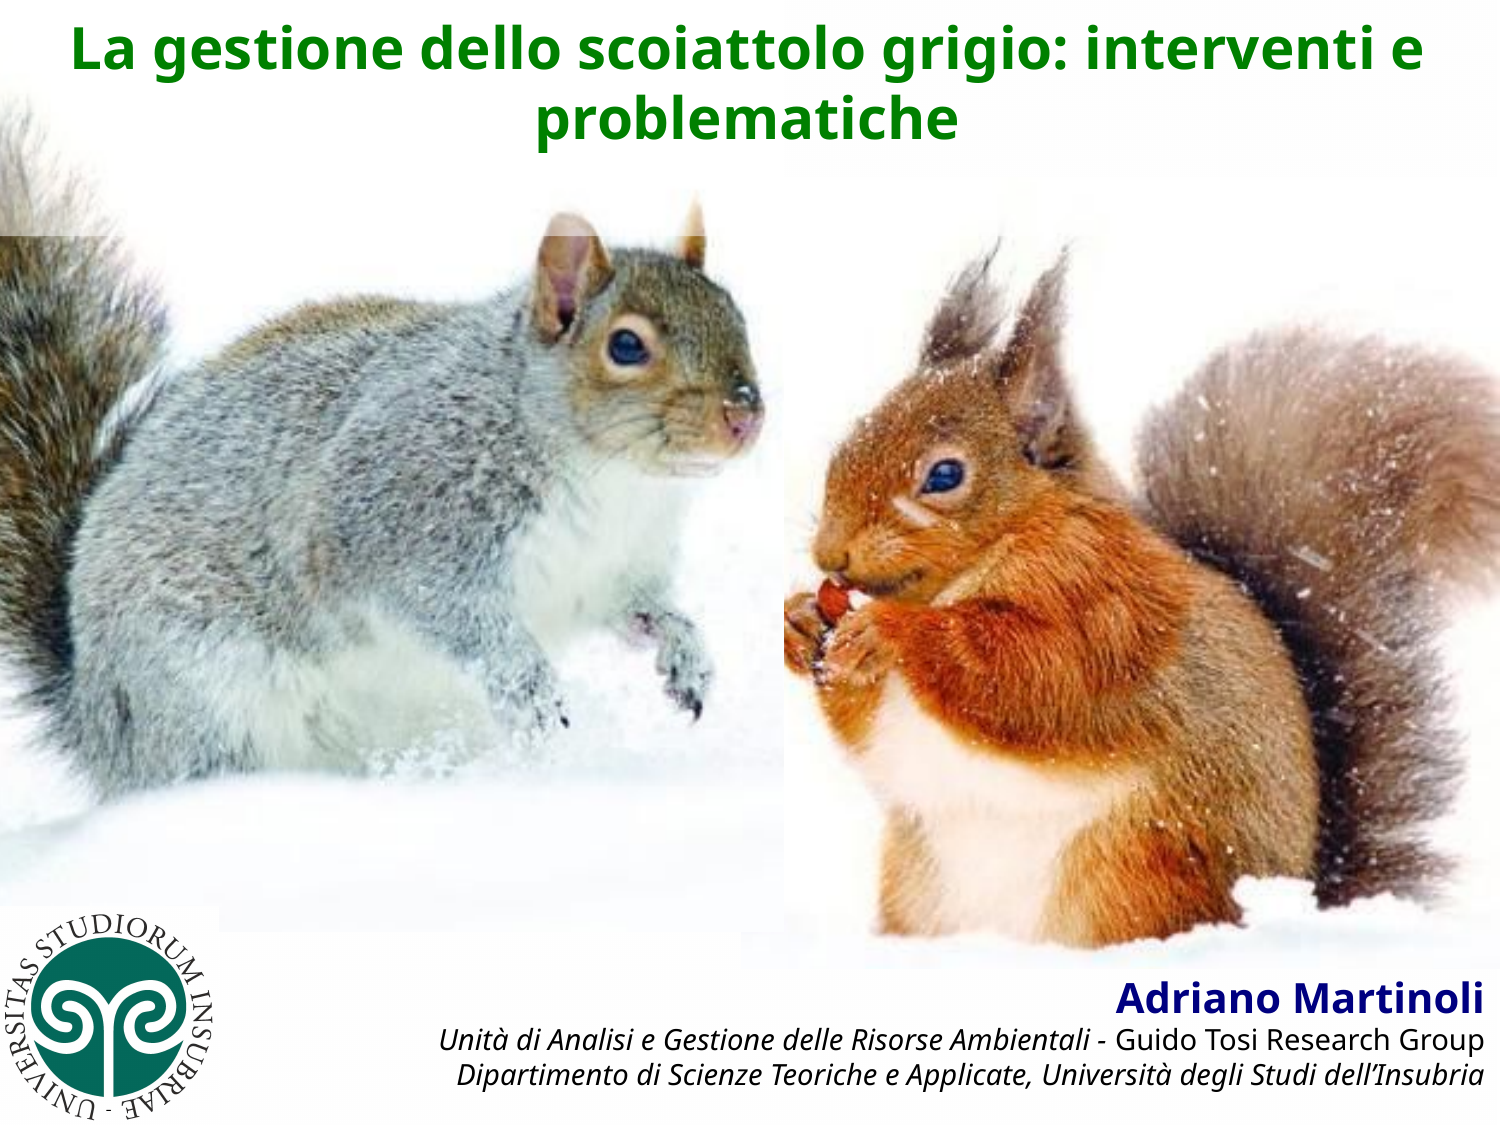

La gestione dello scoiattolo grigio: interventi e problematiche
Adriano Martinoli
Unità di Analisi e Gestione delle Risorse Ambientali - Guido Tosi Research Group
Dipartimento di Scienze Teoriche e Applicate, Università degli Studi dell’Insubria